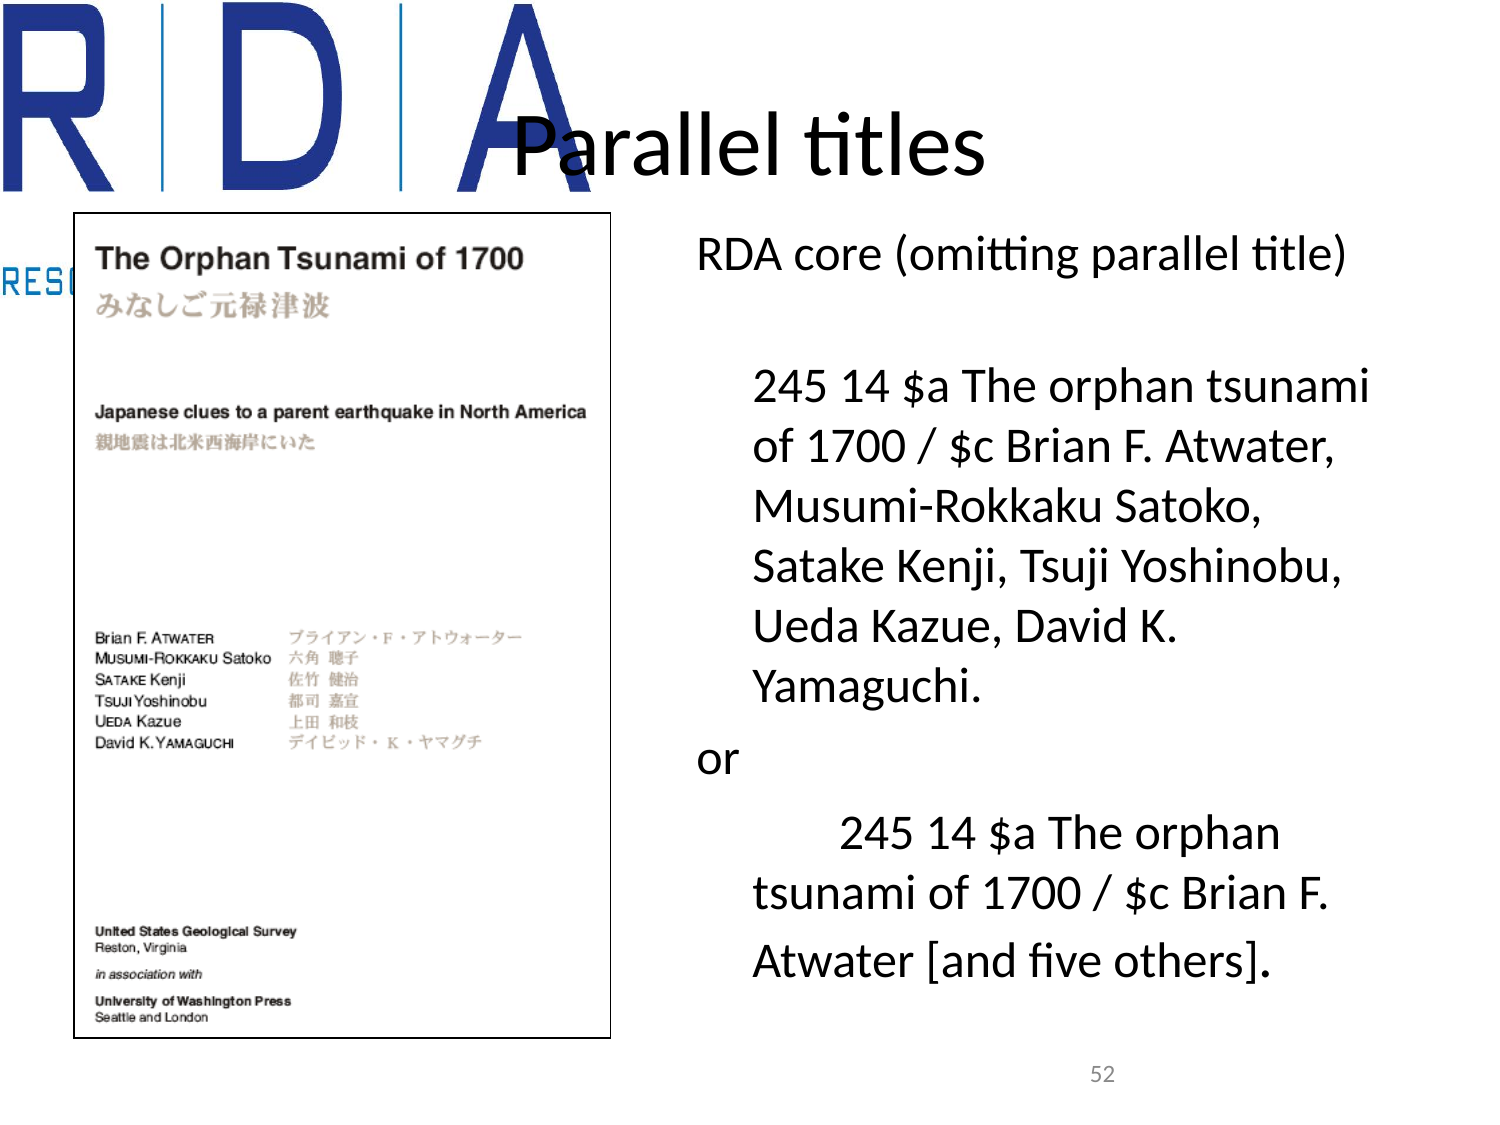

# Parallel titles
RDA core (omitting parallel title)
245 14 $a The orphan tsunami of 1700 / $c Brian F. Atwater, Musumi-Rokkaku Satoko, Satake Kenji, Tsuji Yoshinobu, Ueda Kazue, David K. Yamaguchi.
or
	 245 14 $a The orphan tsunami of 1700 / $c Brian F. Atwater [and five others].
52